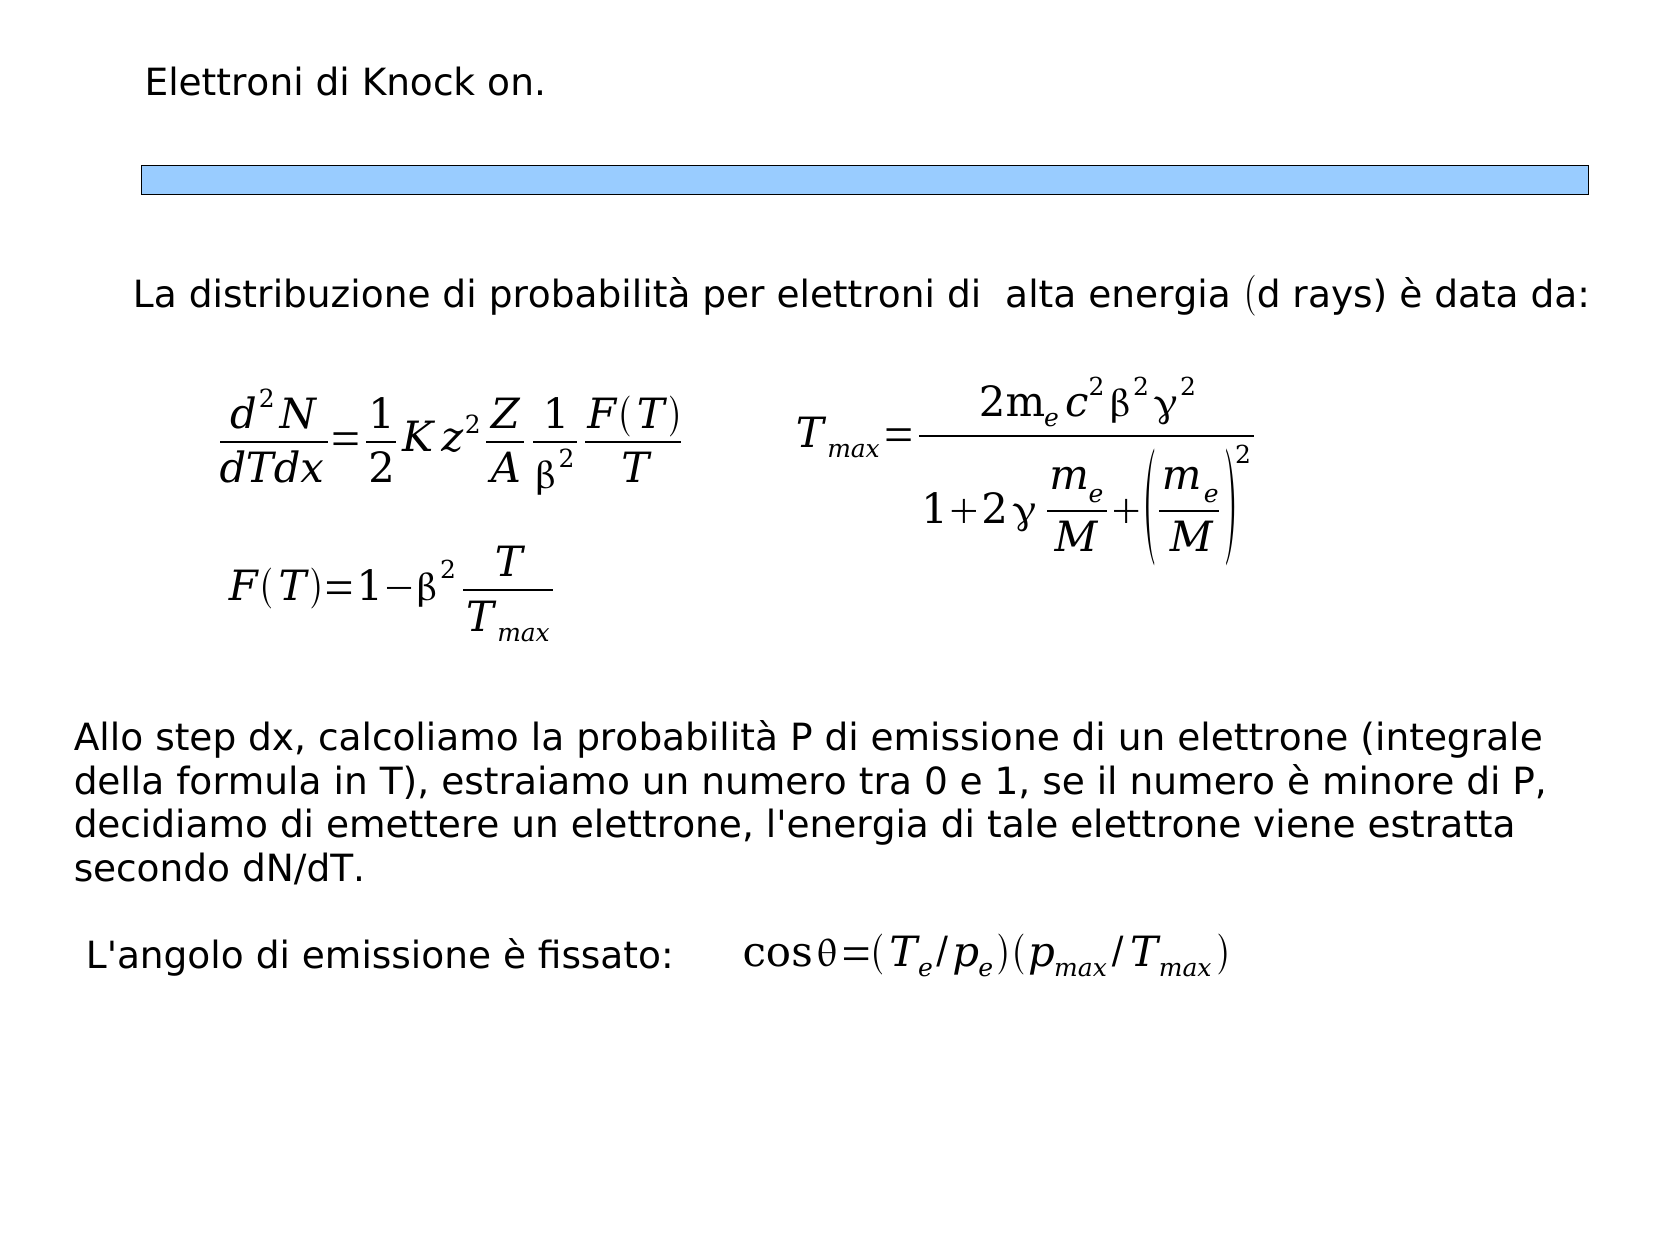

Elettroni di Knock on.
La distribuzione di probabilità per elettroni di alta energia (d rays) è data da:
Allo step dx, calcoliamo la probabilità P di emissione di un elettrone (integrale della formula in T), estraiamo un numero tra 0 e 1, se il numero è minore di P, decidiamo di emettere un elettrone, l'energia di tale elettrone viene estratta secondo dN/dT.
 L'angolo di emissione è fissato: